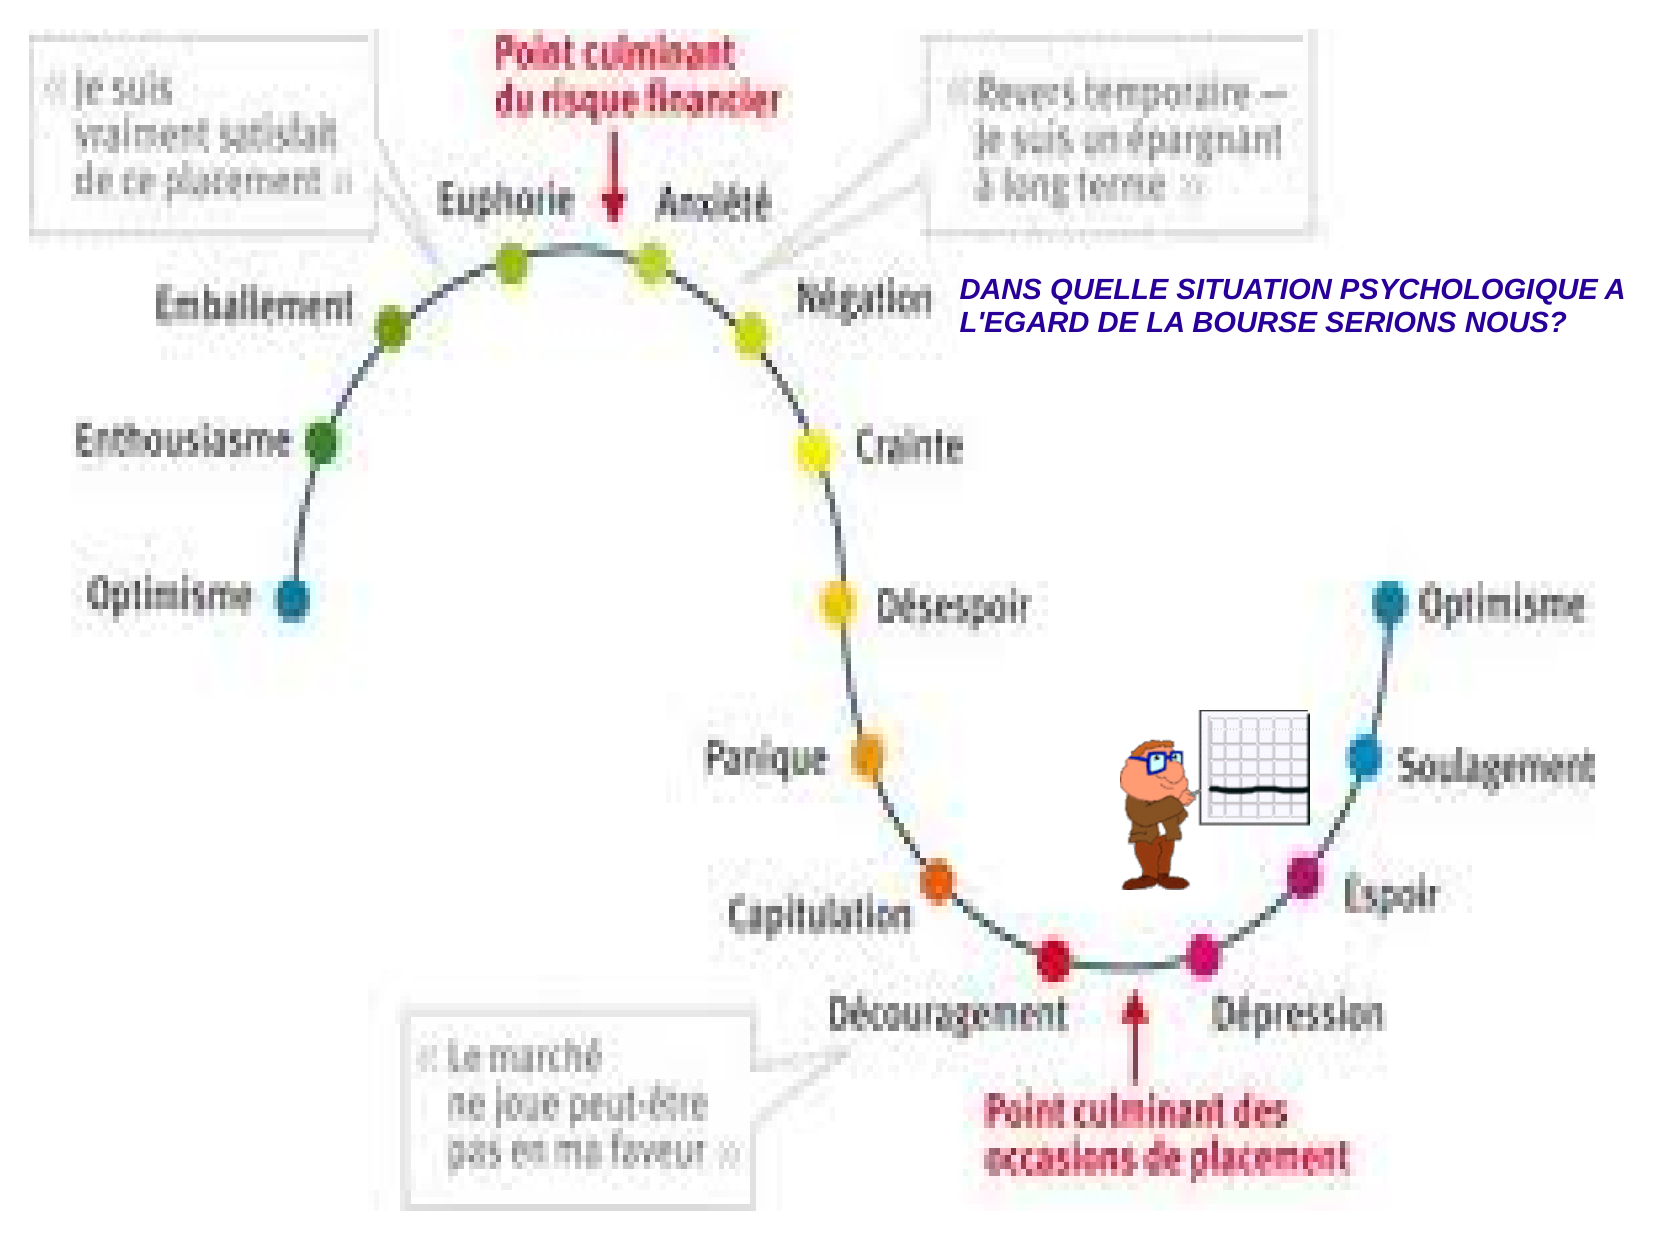

DANS QUELLE SITUATION PSYCHOLOGIQUE A L'EGARD DE LA BOURSE SERIONS NOUS?